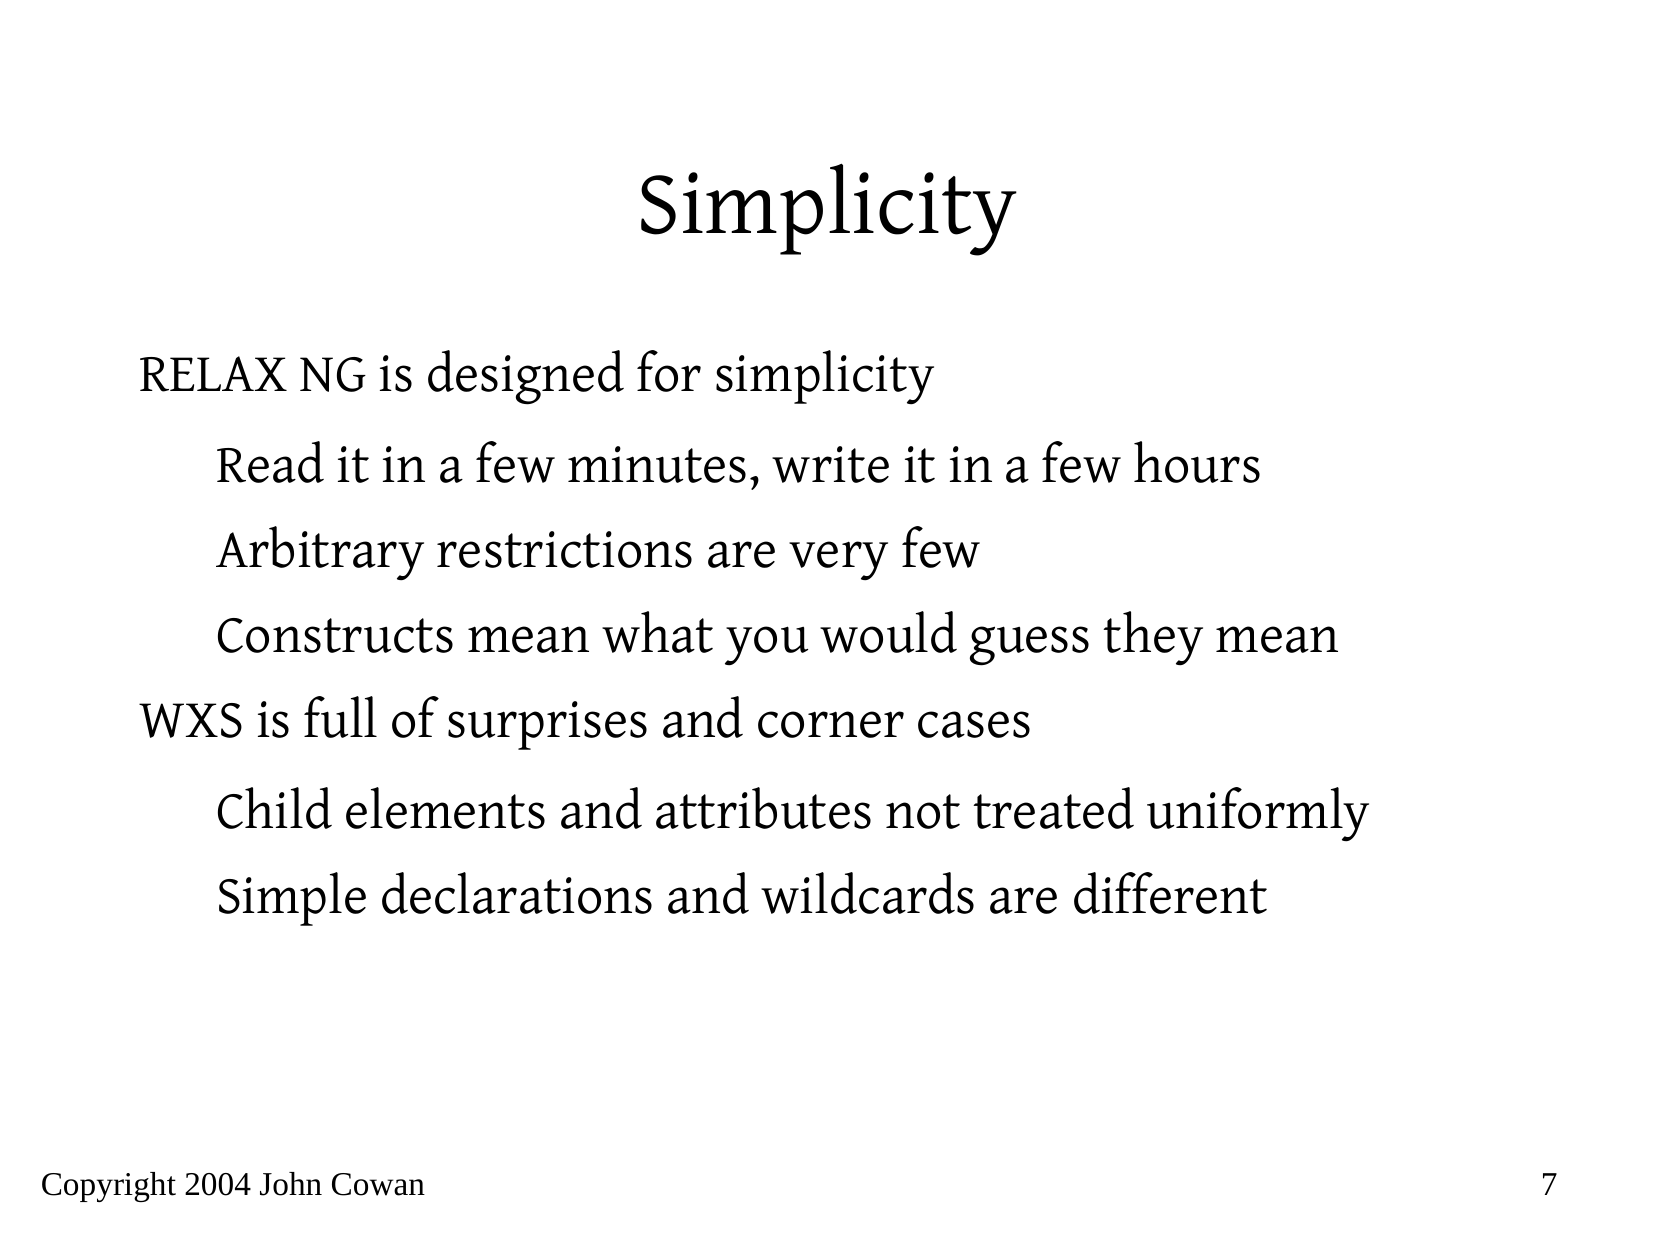

# Simplicity
RELAX NG is designed for simplicity
Read it in a few minutes, write it in a few hours
Arbitrary restrictions are very few
Constructs mean what you would guess they mean
WXS is full of surprises and corner cases
Child elements and attributes not treated uniformly
Simple declarations and wildcards are different